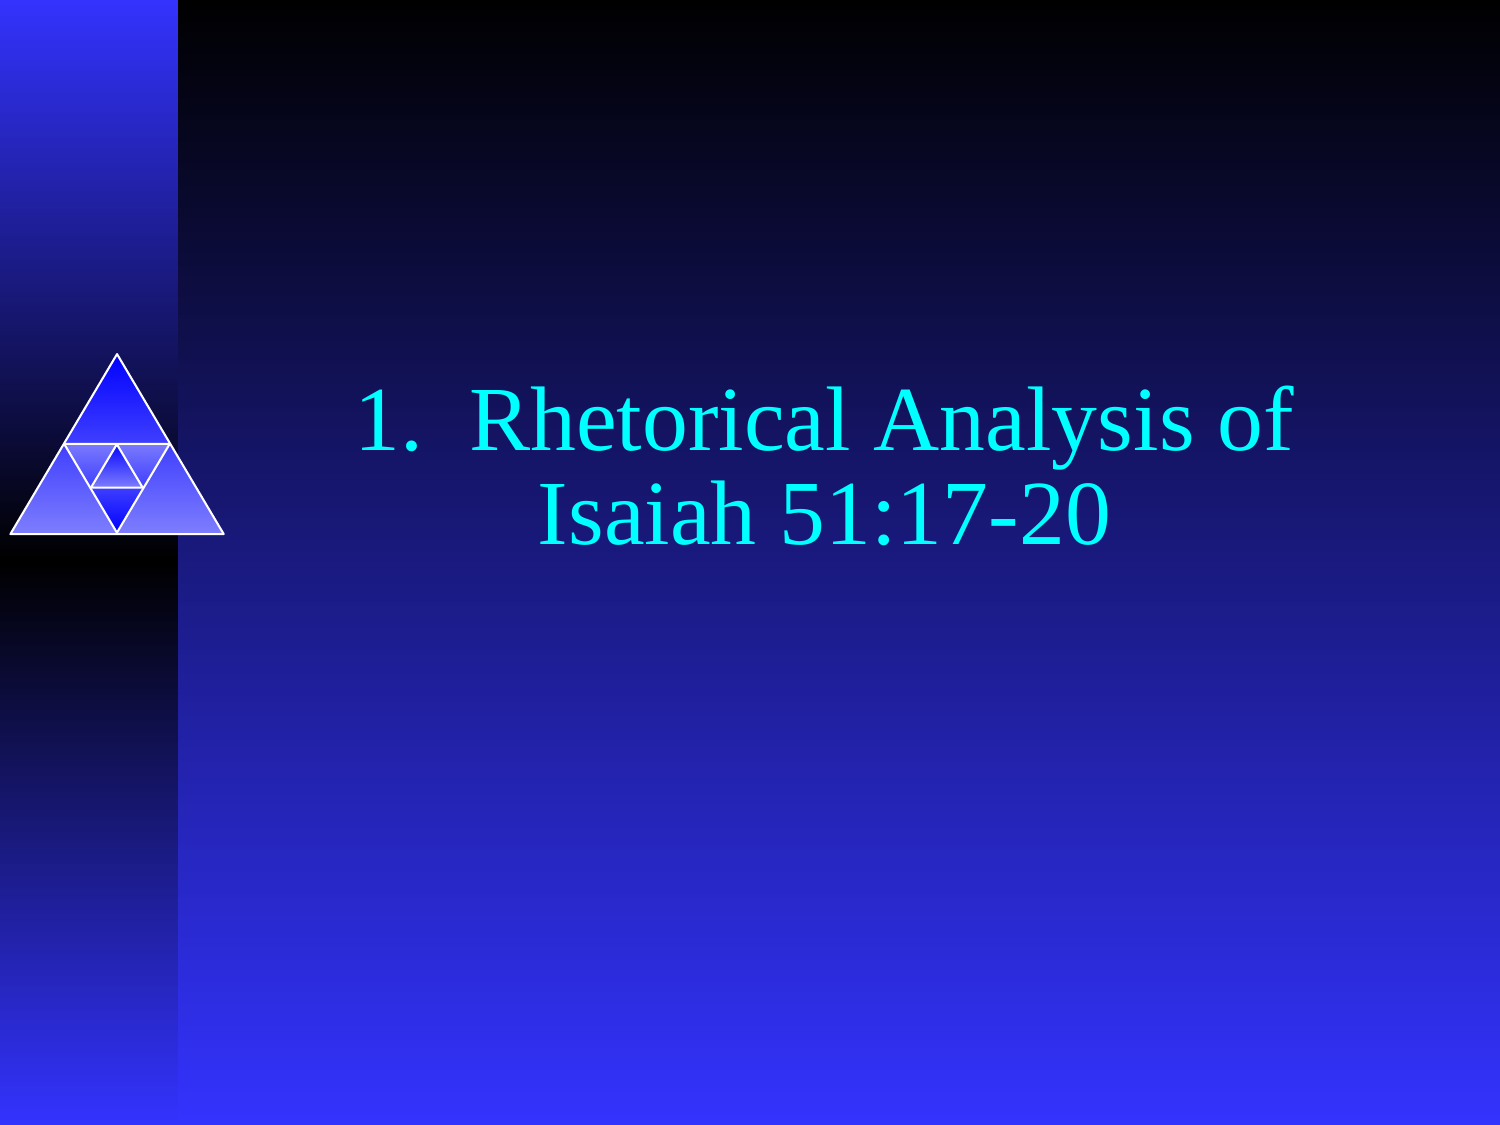

# 1. Rhetorical Analysis of Isaiah 51:17-20